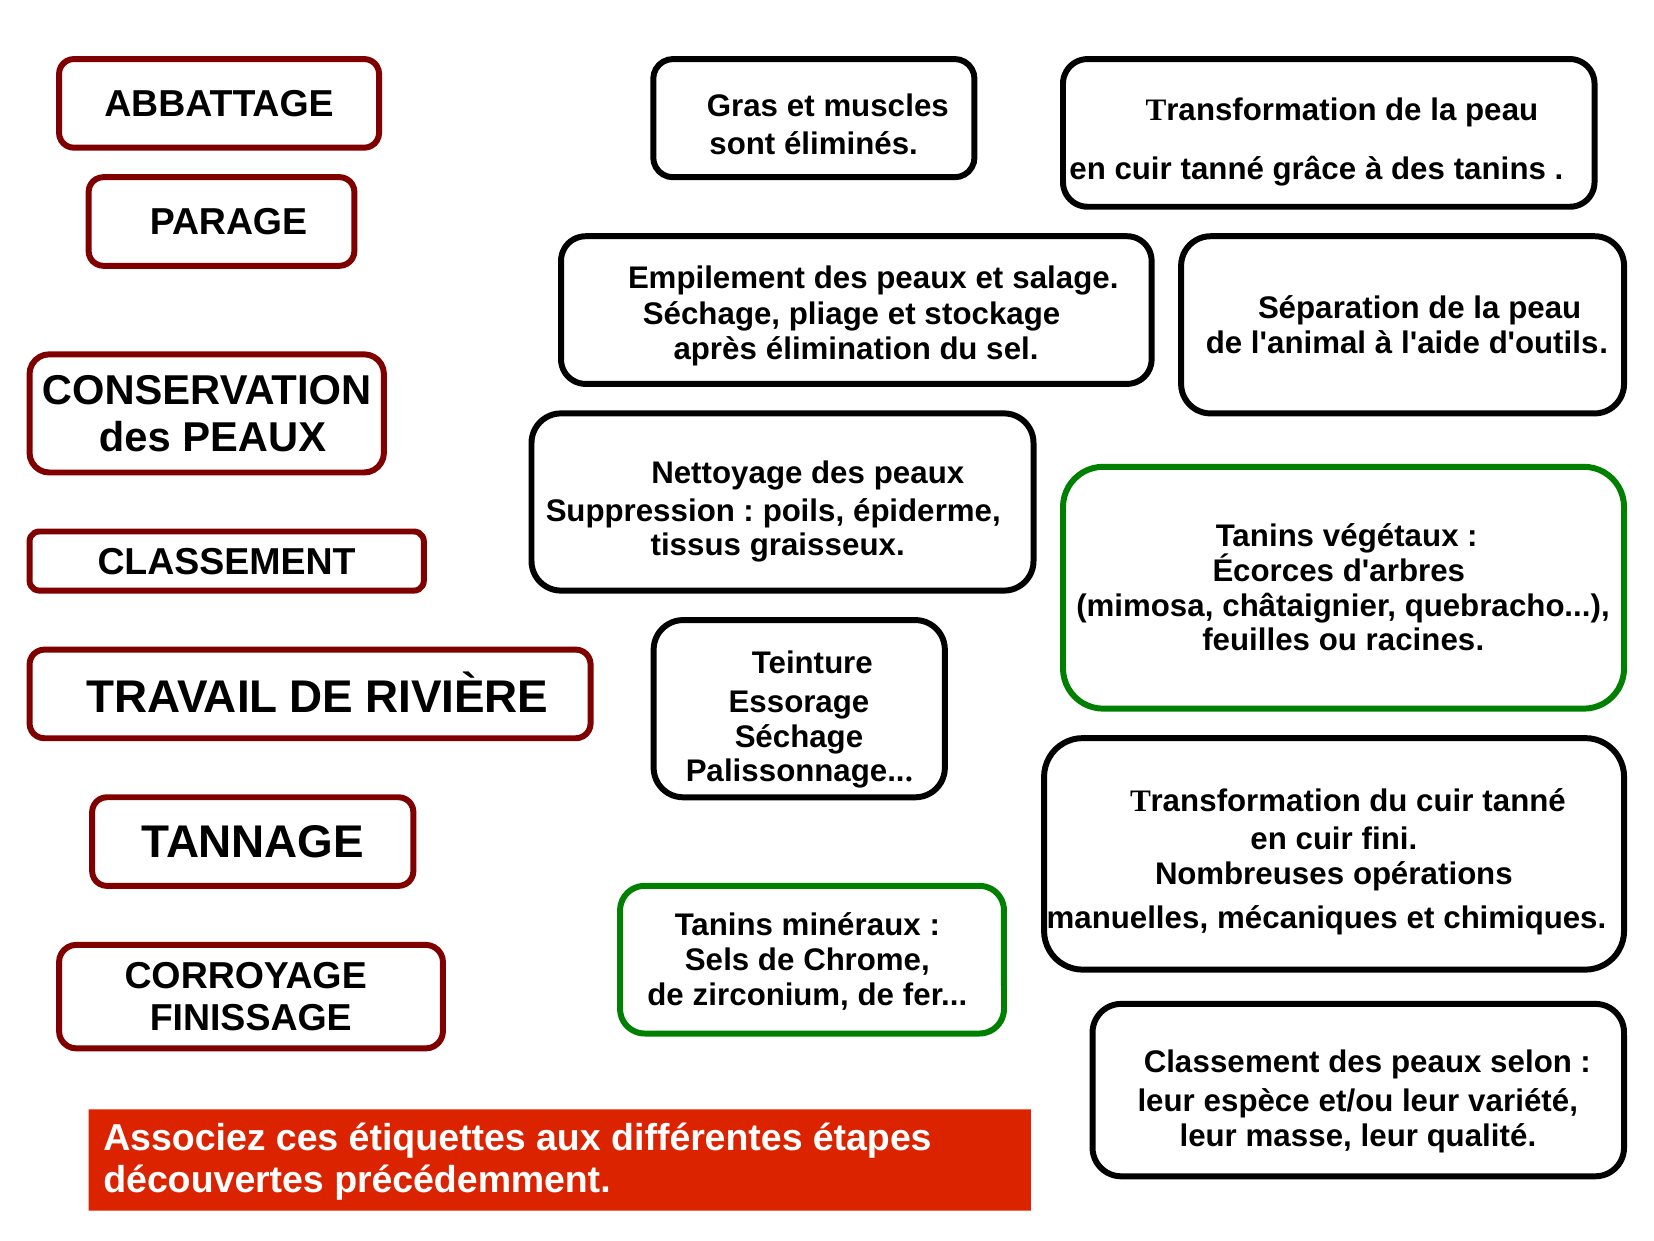

ABBATTAGE
 Gras et muscles
sont éliminés.
 Transformation de la peau
en cuir tanné grâce à des tanins .
 PARAGE
 Empilement des peaux et salage.
Séchage, pliage et stockage
après élimination du sel.
 Séparation de la peau
 de l'animal à l'aide d'outils.
CONSERVATION
 des PEAUX
 Nettoyage des peaux
Suppression : poils, épiderme,
tissus graisseux.
 Tanins végétaux :
Écorces d'arbres
(mimosa, châtaignier, quebracho...),
feuilles ou racines.
CLASSEMENT
 Teinture
Essorage
Séchage
Palissonnage...
 TRAVAIL DE RIVIÈRE
 Transformation du cuir tanné
en cuir fini.
Nombreuses opérations
 manuelles, mécaniques et chimiques.
TANNAGE
Tanins minéraux :
Sels de Chrome,
de zirconium, de fer...
CORROYAGE
FINISSAGE
 Classement des peaux selon :
leur espèce et/ou leur variété,
 leur masse, leur qualité.
Associez ces étiquettes aux différentes étapes découvertes précédemment.